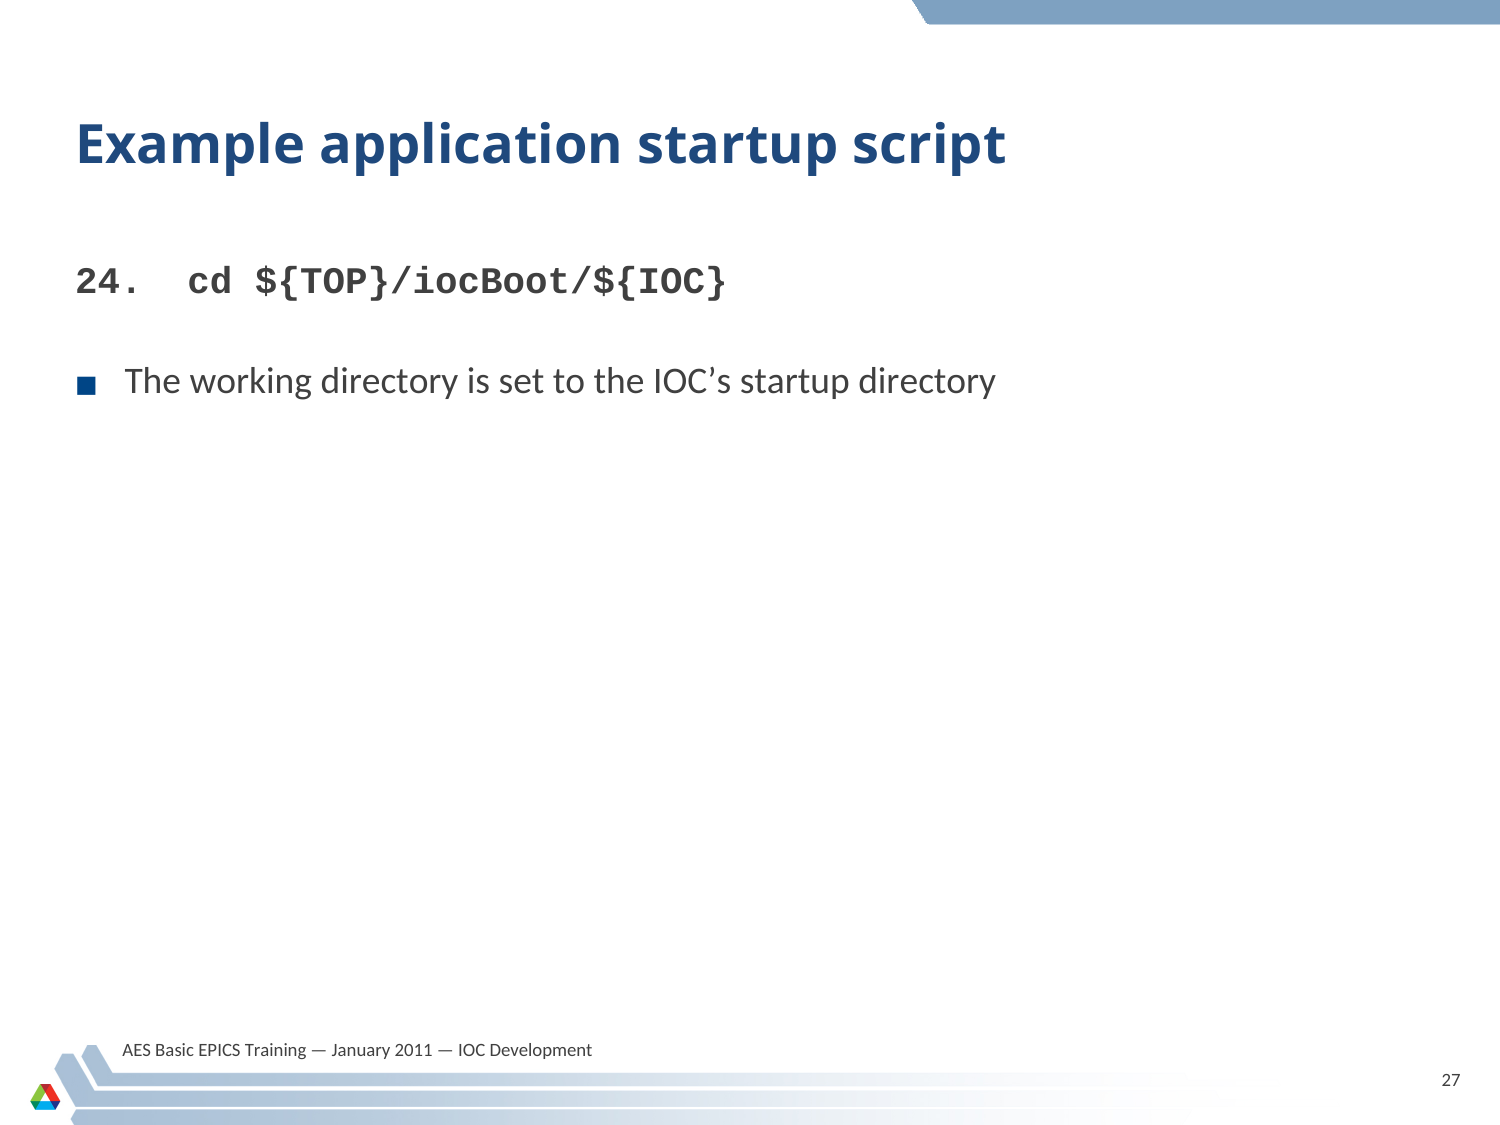

# Example application startup script
24. cd ${TOP}/iocBoot/${IOC}
The working directory is set to the IOC’s startup directory
AES Basic EPICS Training — January 2011 — IOC Development
27